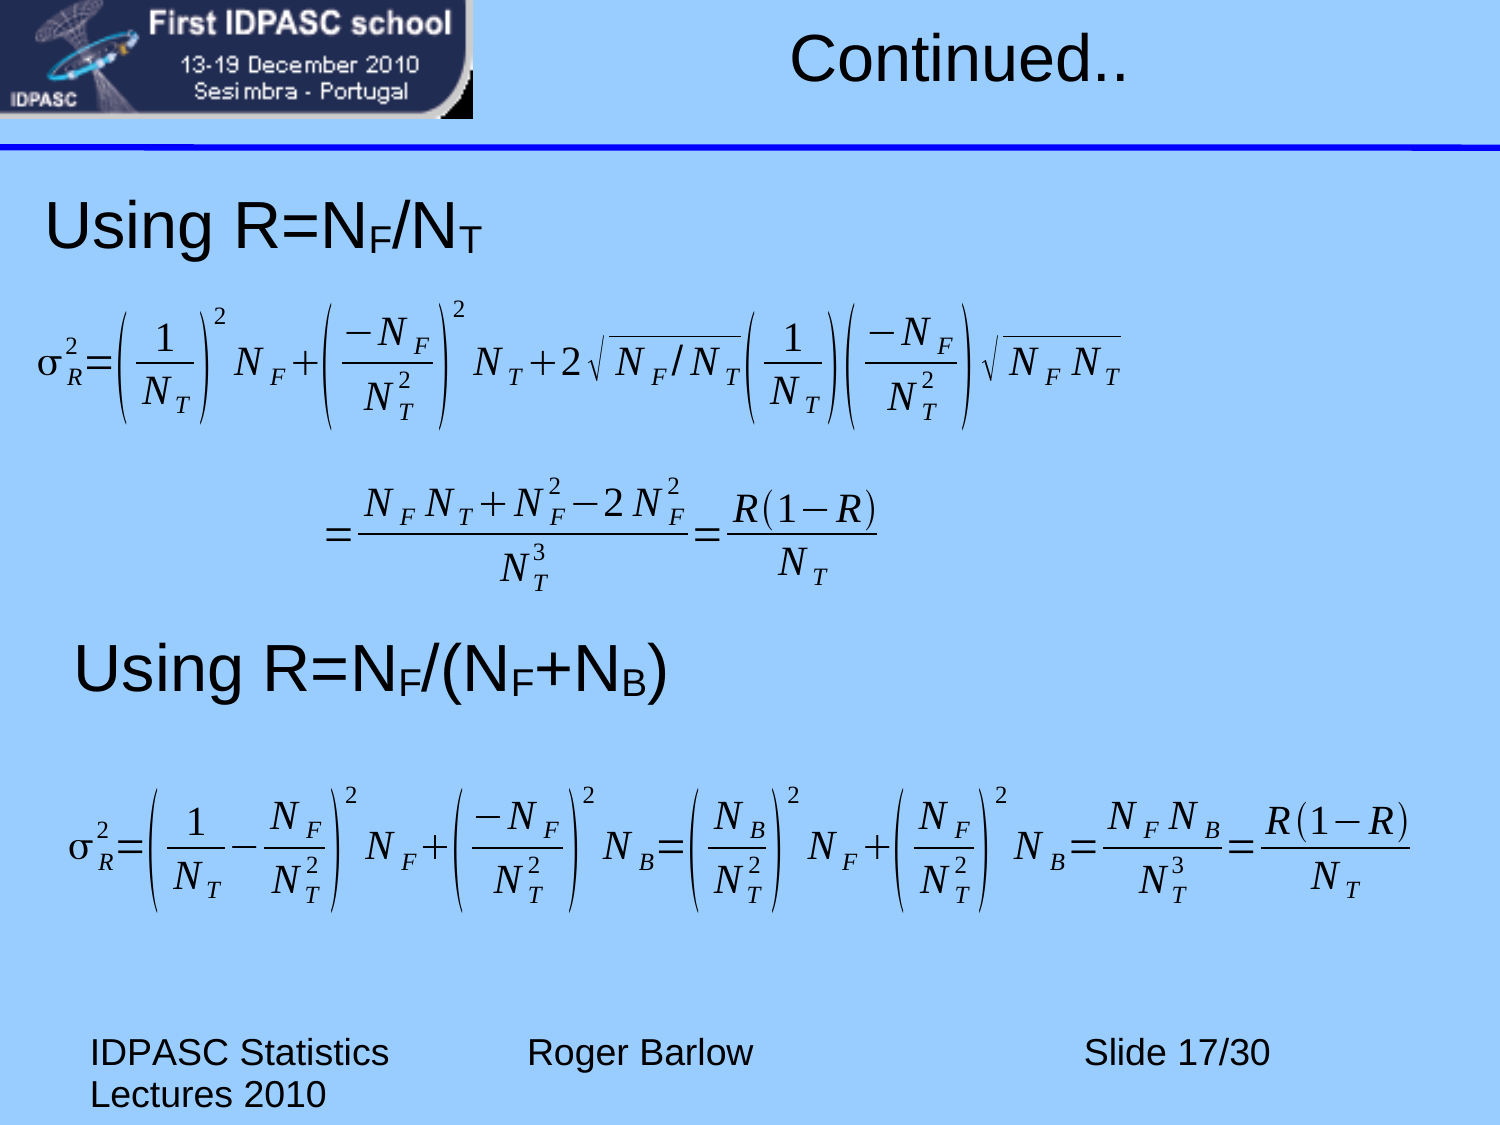

# Continued..
Using R=NF/NT
Using R=NF/(NF+NB)
17